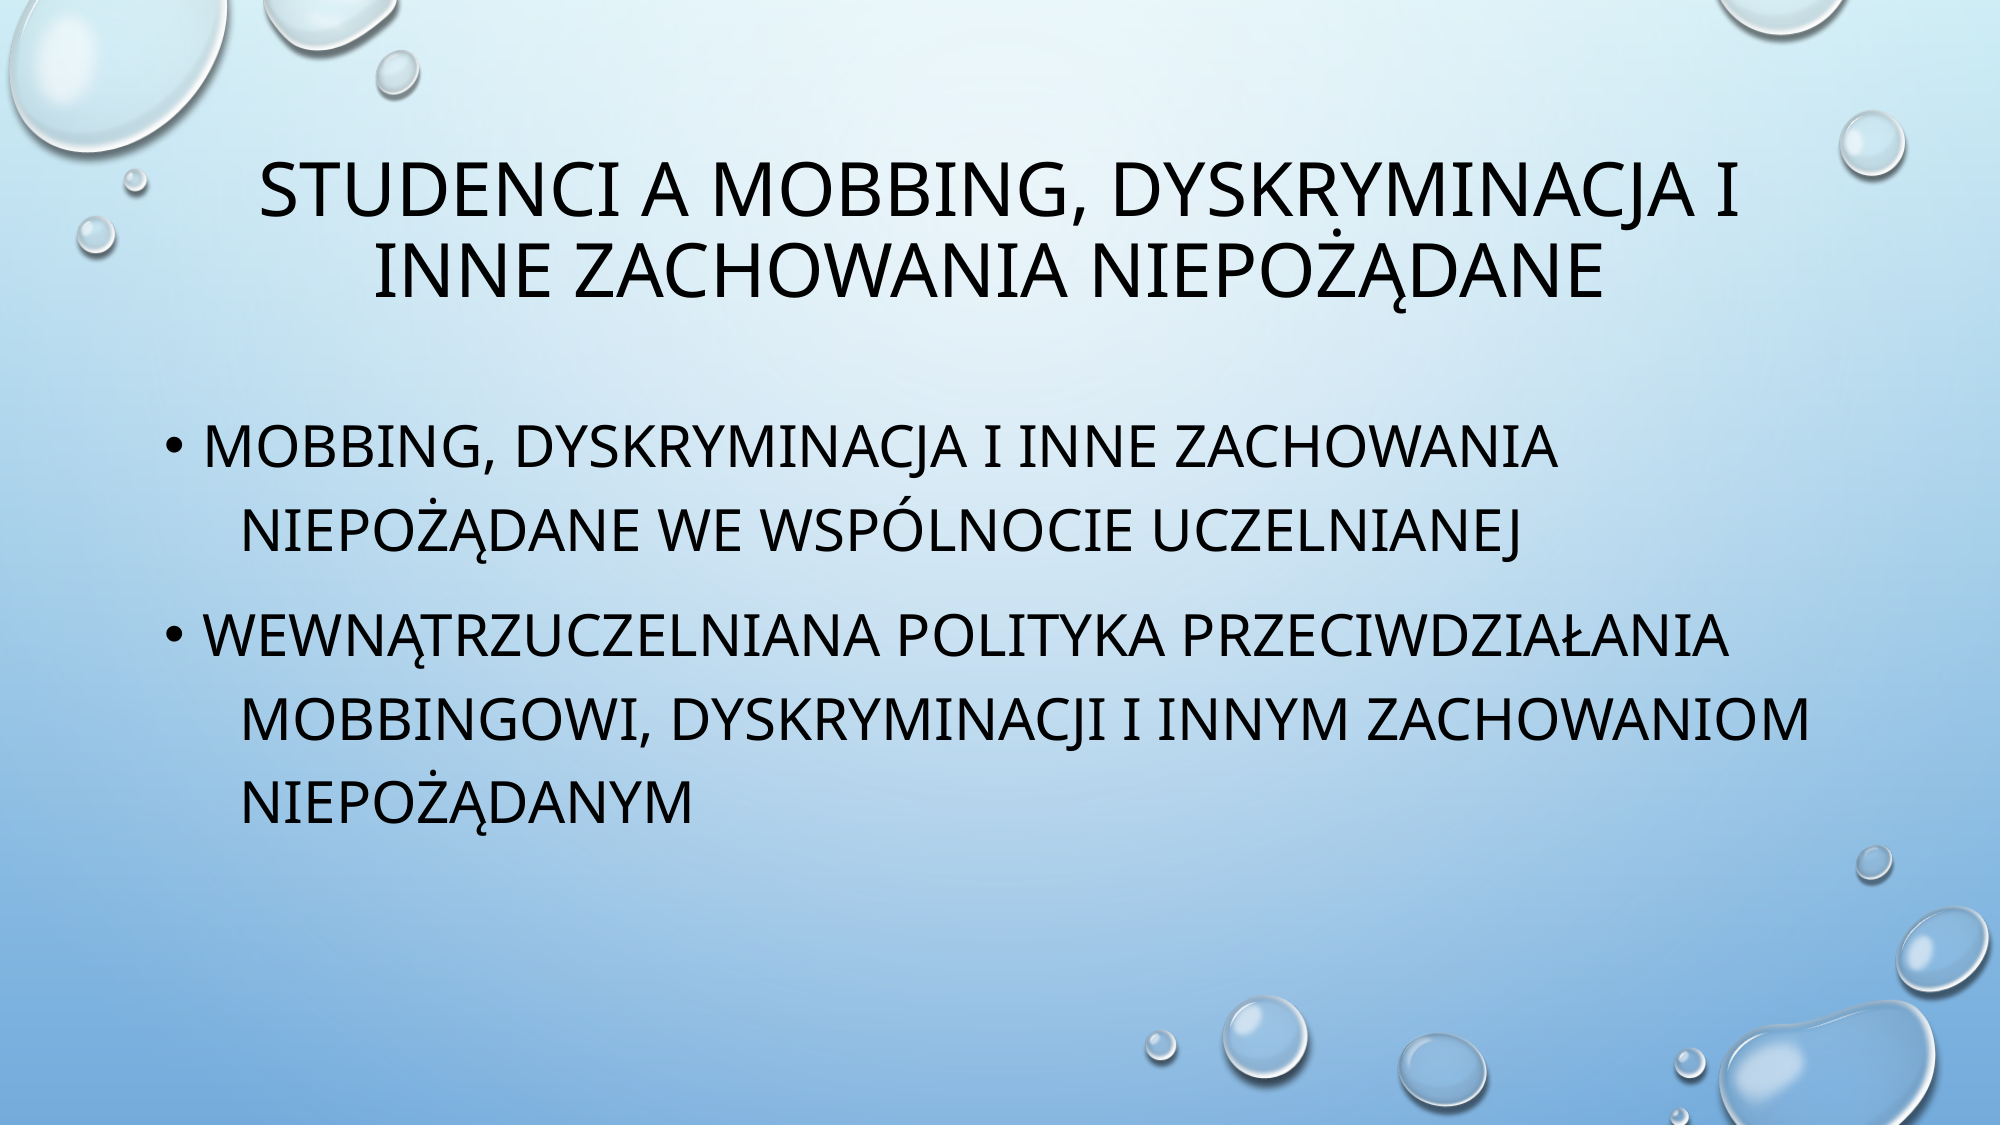

# Studenci a mobbing, dyskryminacja i inne zachowania niepożądane
Mobbing, dyskryminacja i inne zachowania niepożądane we wspólnocie uczelnianej
Wewnątrzuczelniana polityka przeciwdziałania mobbingowi, dyskryminacji i innym zachowaniom niepożądanym